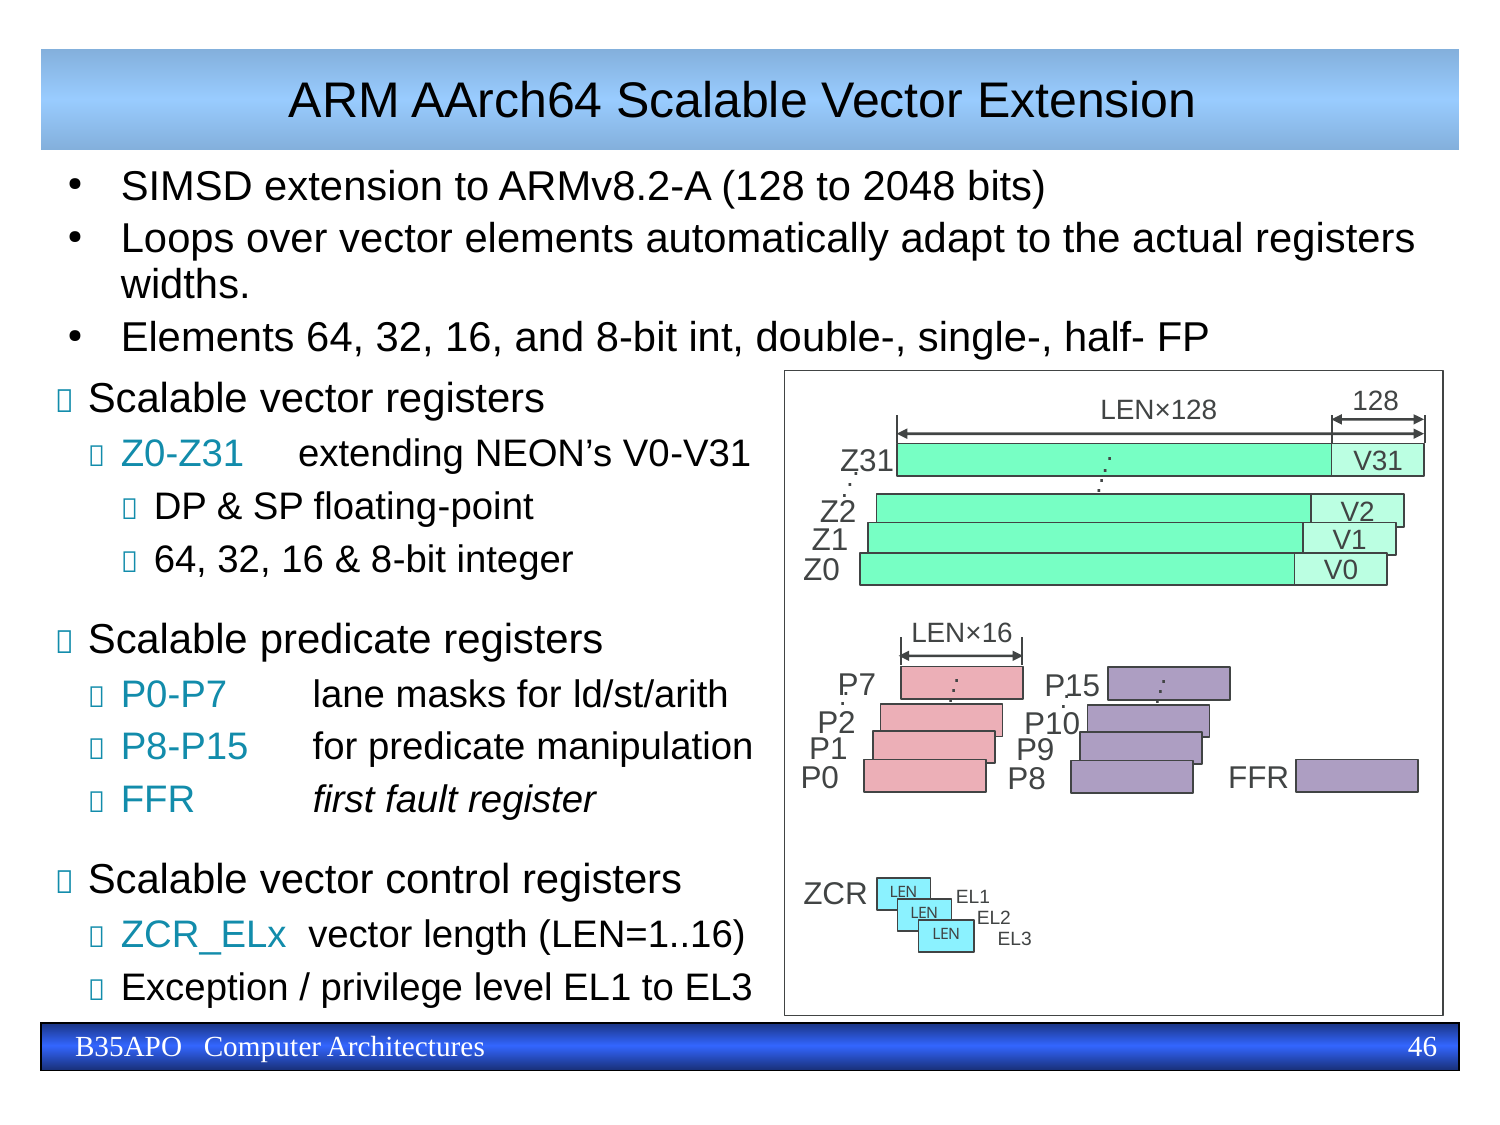

# ARM AArch64 Scalable Vector Extension
SIMSD extension to ARMv8.2-A (128 to 2048 bits)
Loops over vector elements automatically adapt to the actual registers widths.
Elements 64, 32, 16, and 8-bit int, double-, single-, half- FP
B35APO Computer Architectures
46